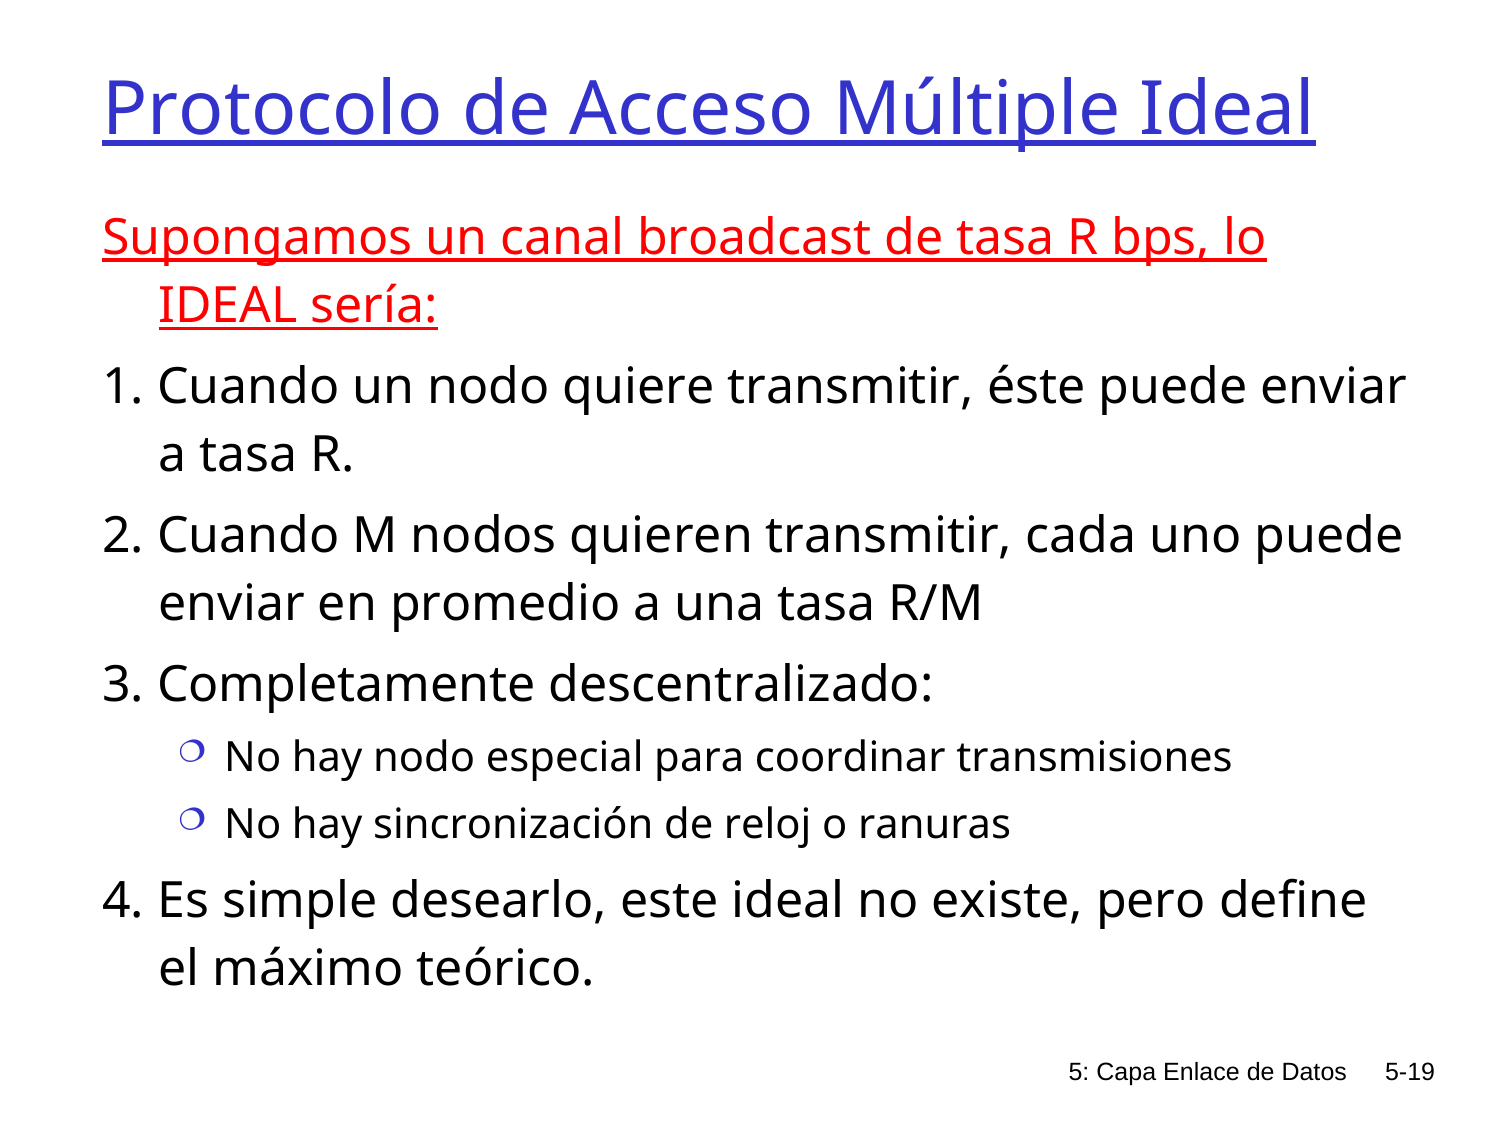

# Protocolo de Acceso Múltiple Ideal
Supongamos un canal broadcast de tasa R bps, lo IDEAL sería:
1. Cuando un nodo quiere transmitir, éste puede enviar a tasa R.
2. Cuando M nodos quieren transmitir, cada uno puede enviar en promedio a una tasa R/M
3. Completamente descentralizado:
No hay nodo especial para coordinar transmisiones
No hay sincronización de reloj o ranuras
4. Es simple desearlo, este ideal no existe, pero define el máximo teórico.
19